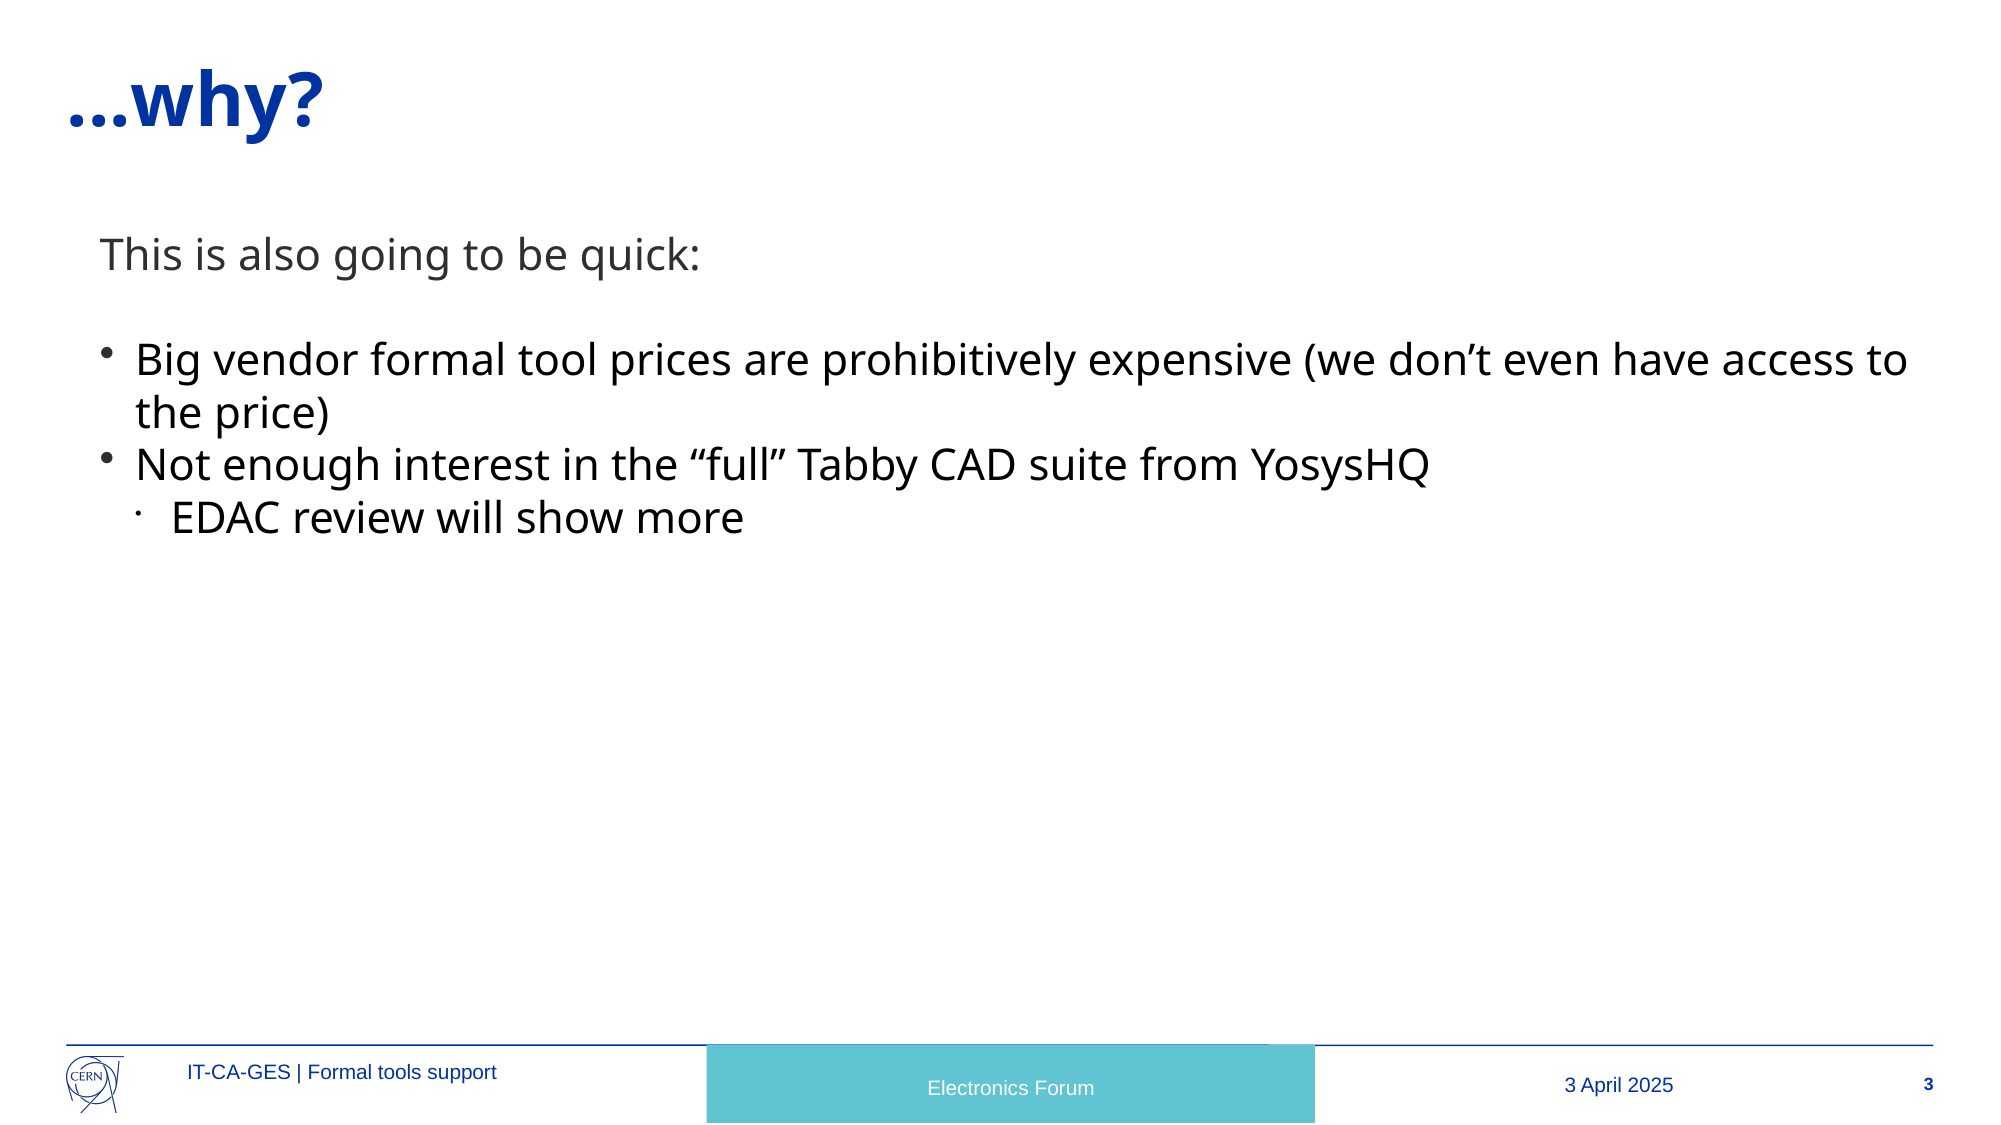

# ...why?
This is also going to be quick:
Big vendor formal tool prices are prohibitively expensive (we don’t even have access to the price)
Not enough interest in the “full” Tabby CAD suite from YosysHQ
EDAC review will show more
Electronics Forum
IT-CA-GES | Formal tools support
3 April 2025